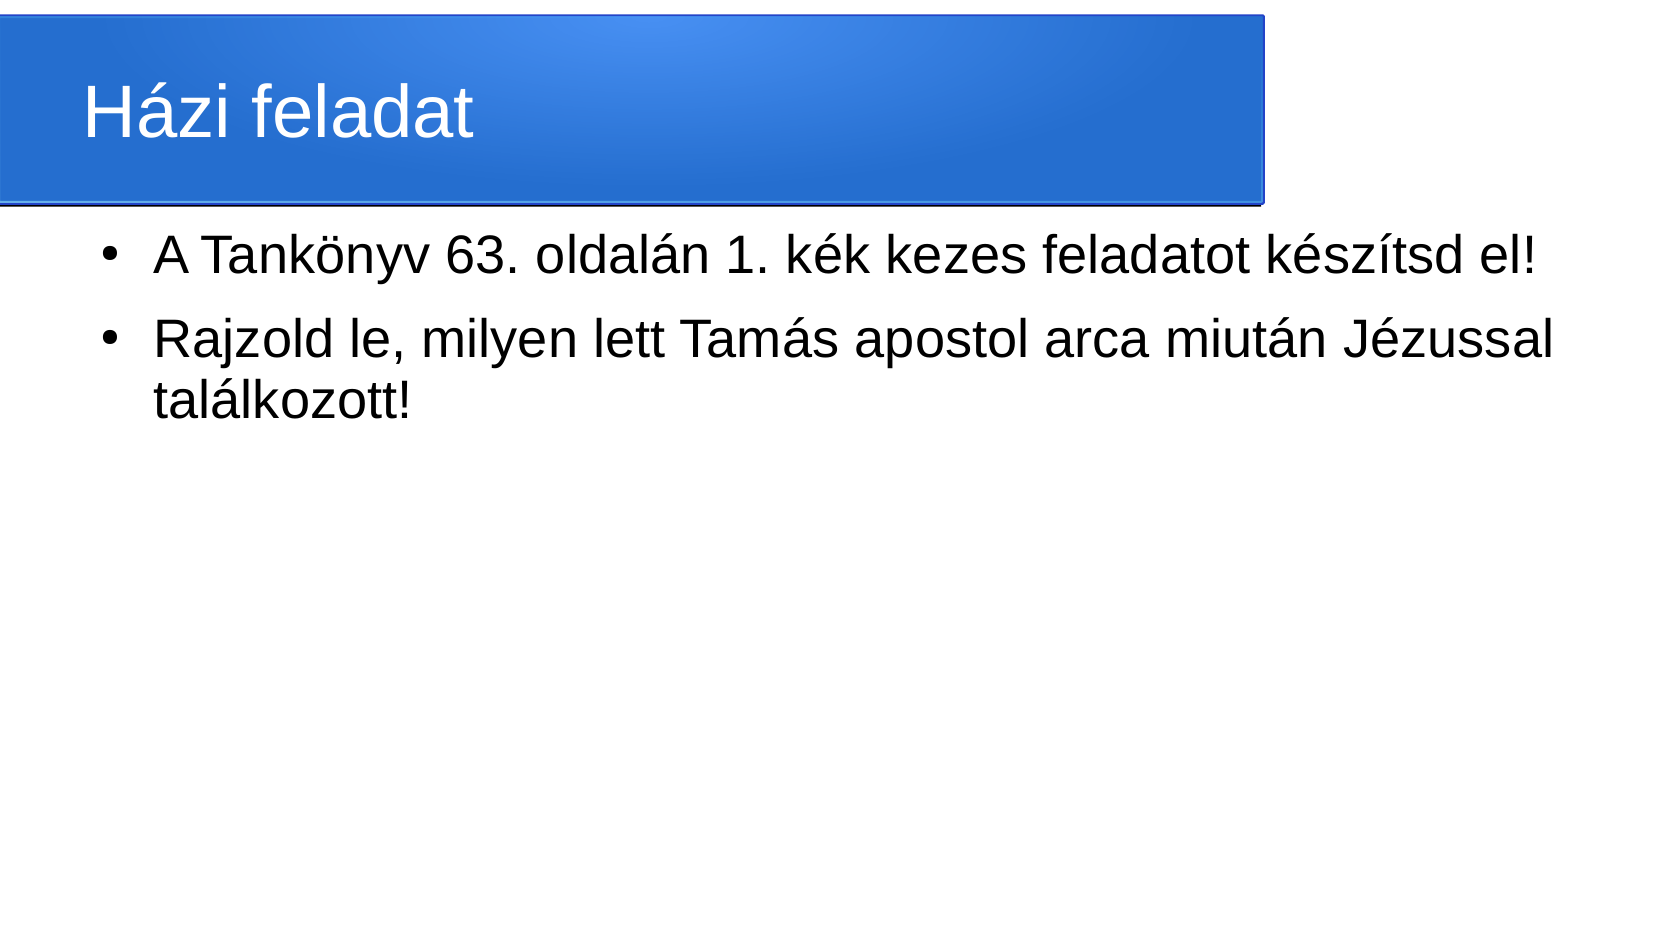

# Házi feladat
A Tankönyv 63. oldalán 1. kék kezes feladatot készítsd el!
Rajzold le, milyen lett Tamás apostol arca miután Jézussal találkozott!